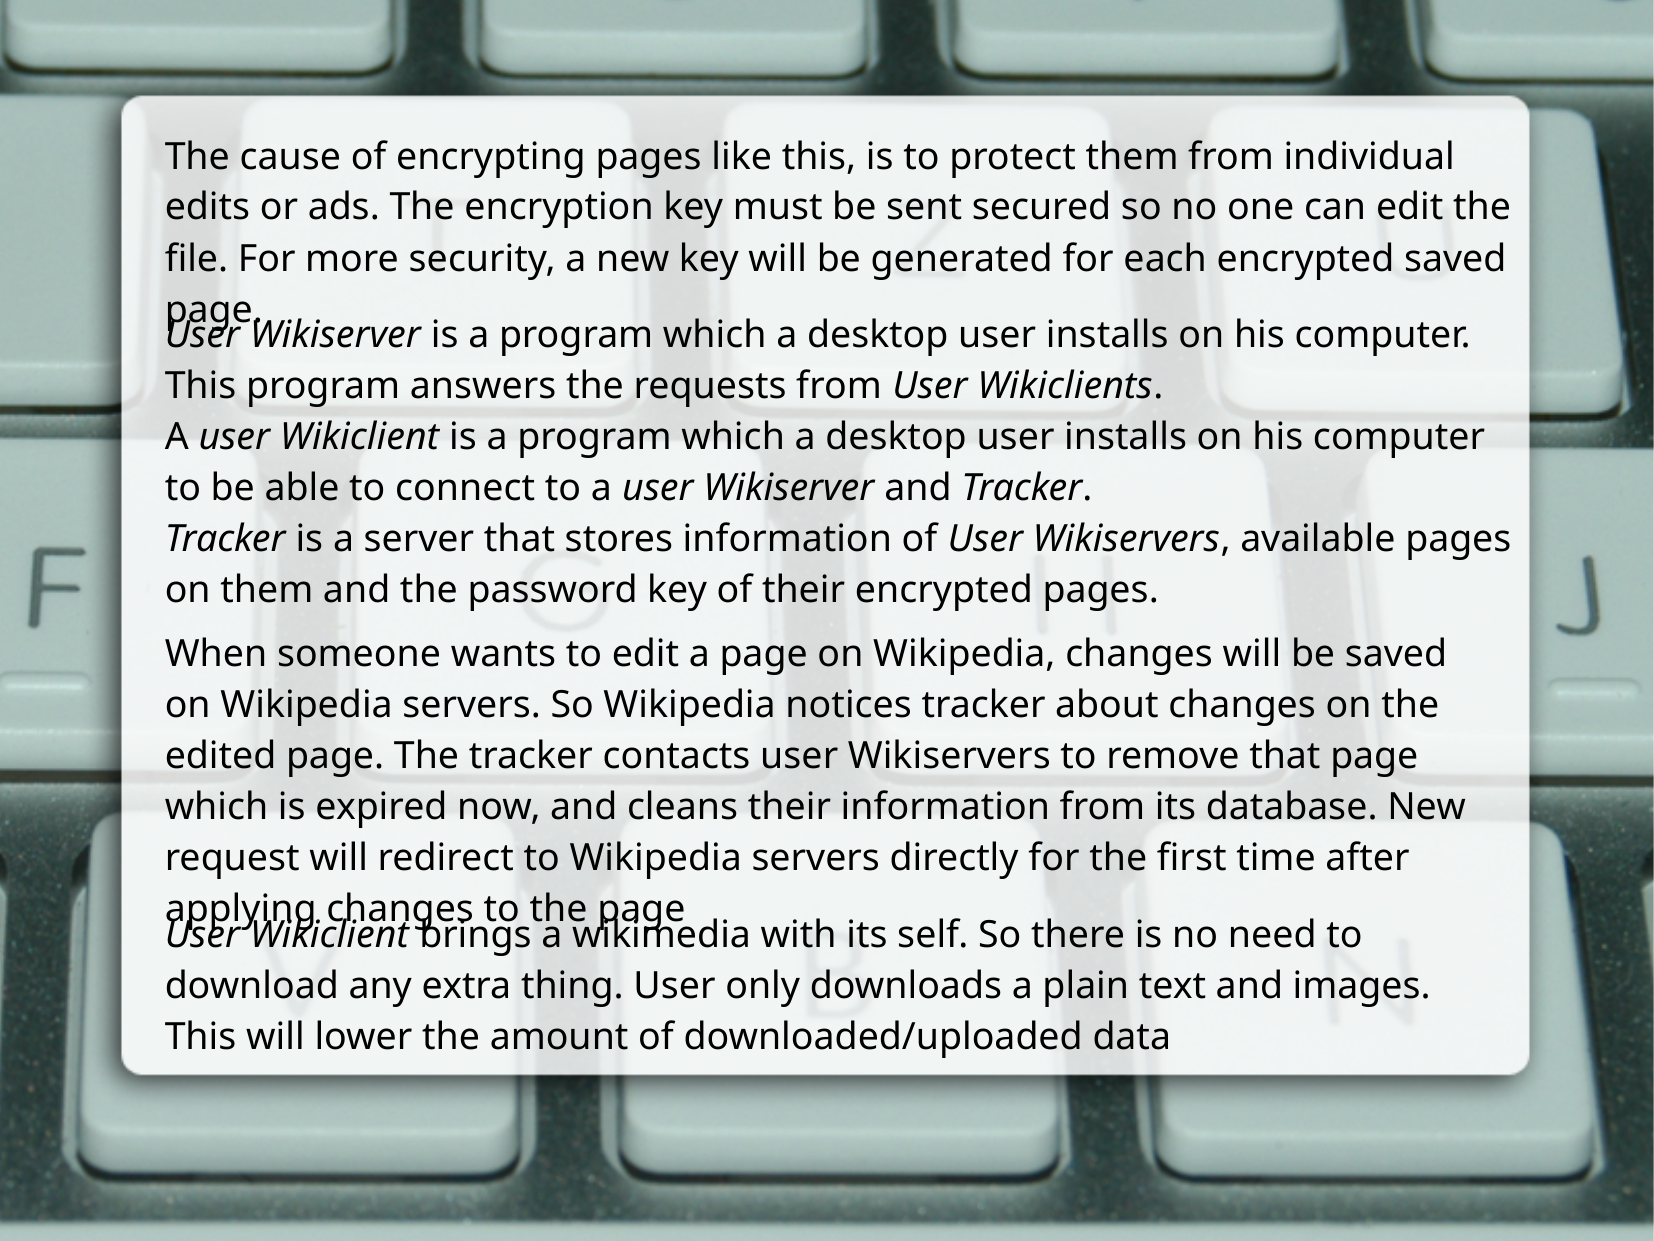

The cause of encrypting pages like this, is to protect them from individual edits or ads. The encryption key must be sent secured so no one can edit the file. For more security, a new key will be generated for each encrypted saved page.
User Wikiserver is a program which a desktop user installs on his computer. This program answers the requests from User Wikiclients.
A user Wikiclient is a program which a desktop user installs on his computer to be able to connect to a user Wikiserver and Tracker.
Tracker is a server that stores information of User Wikiservers, available pages on them and the password key of their encrypted pages.
When someone wants to edit a page on Wikipedia, changes will be saved on Wikipedia servers. So Wikipedia notices tracker about changes on the edited page. The tracker contacts user Wikiservers to remove that page which is expired now, and cleans their information from its database. New request will redirect to Wikipedia servers directly for the first time after applying changes to the page
User Wikiclient brings a wikimedia with its self. So there is no need to download any extra thing. User only downloads a plain text and images. This will lower the amount of downloaded/uploaded data